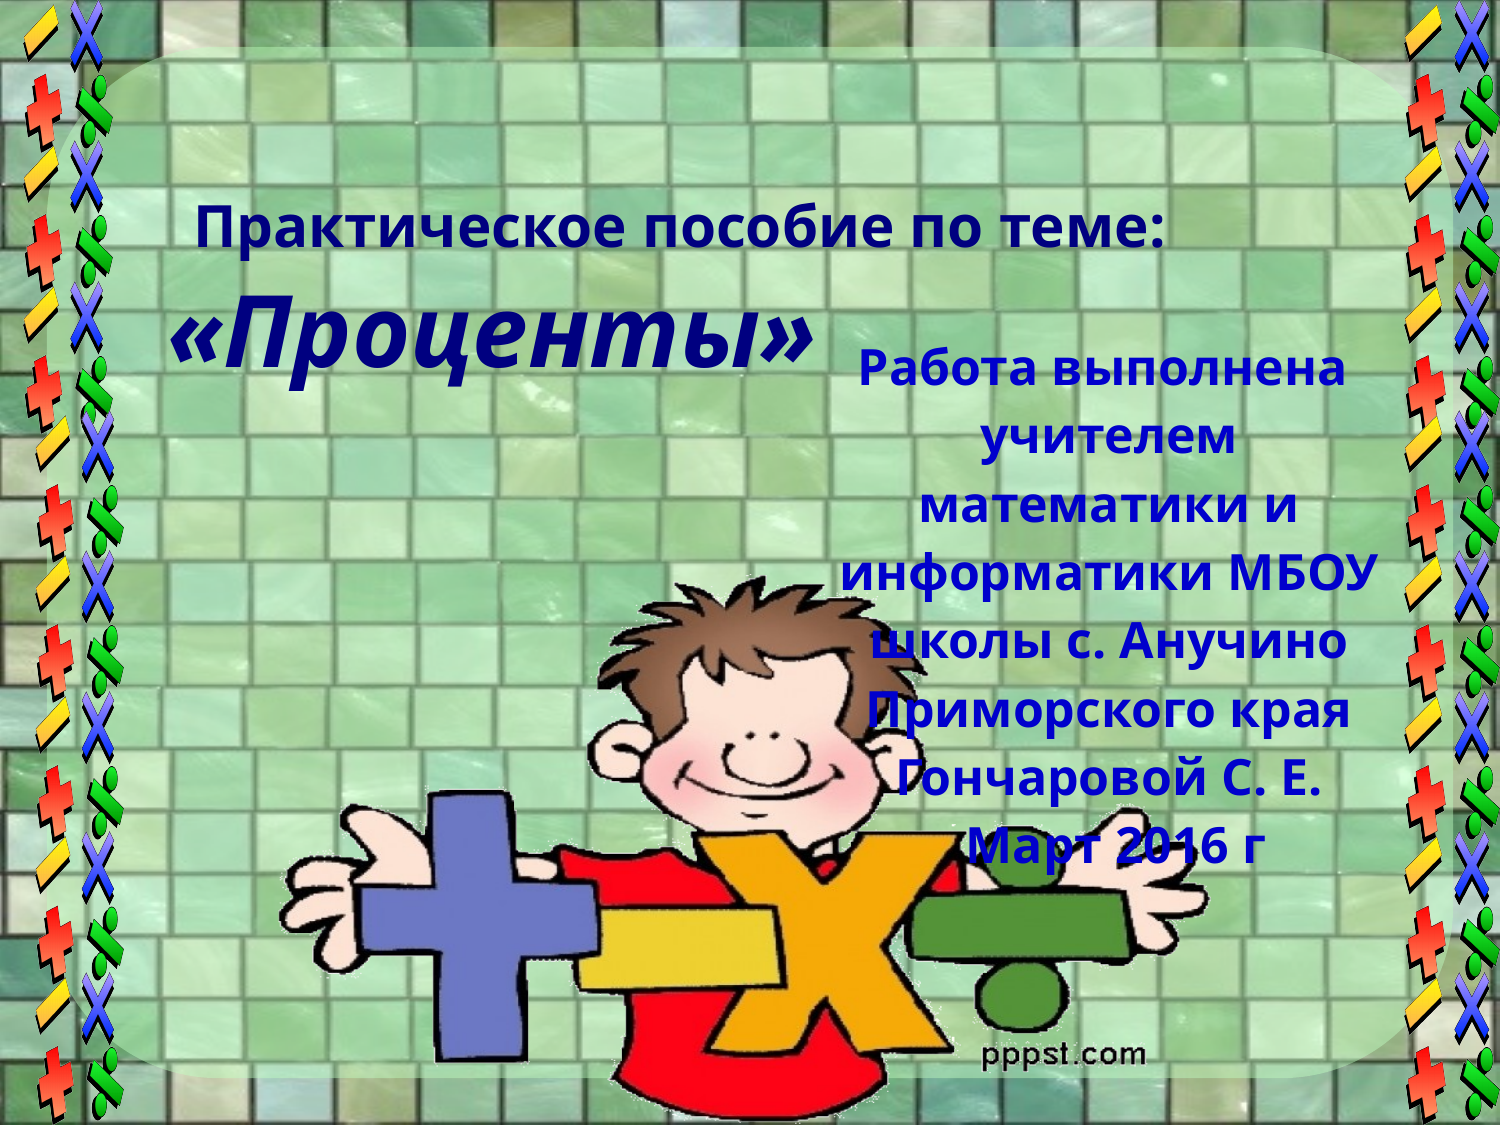

Практическое пособие по теме: «Проценты»
Работа выполнена
учителем математики и информатики МБОУ школы с. Анучино Приморского края Гончаровой С. Е.
 Март 2016 г
#